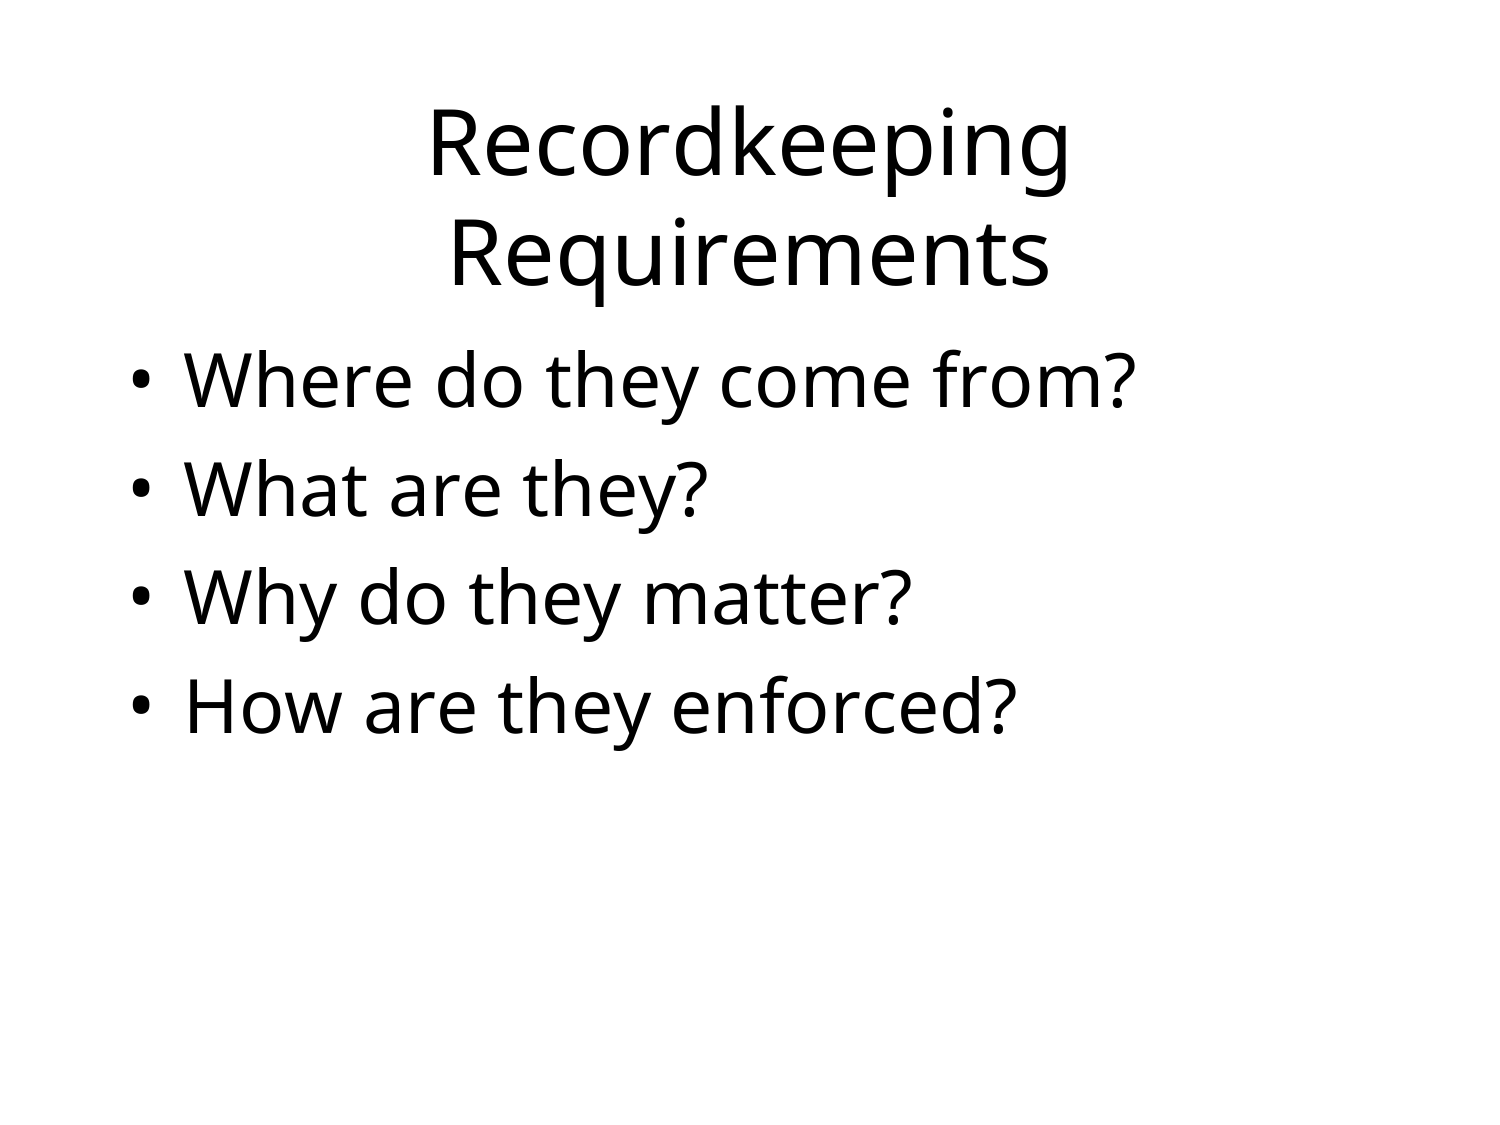

# Recordkeeping Requirements
Where do they come from?
What are they?
Why do they matter?
How are they enforced?